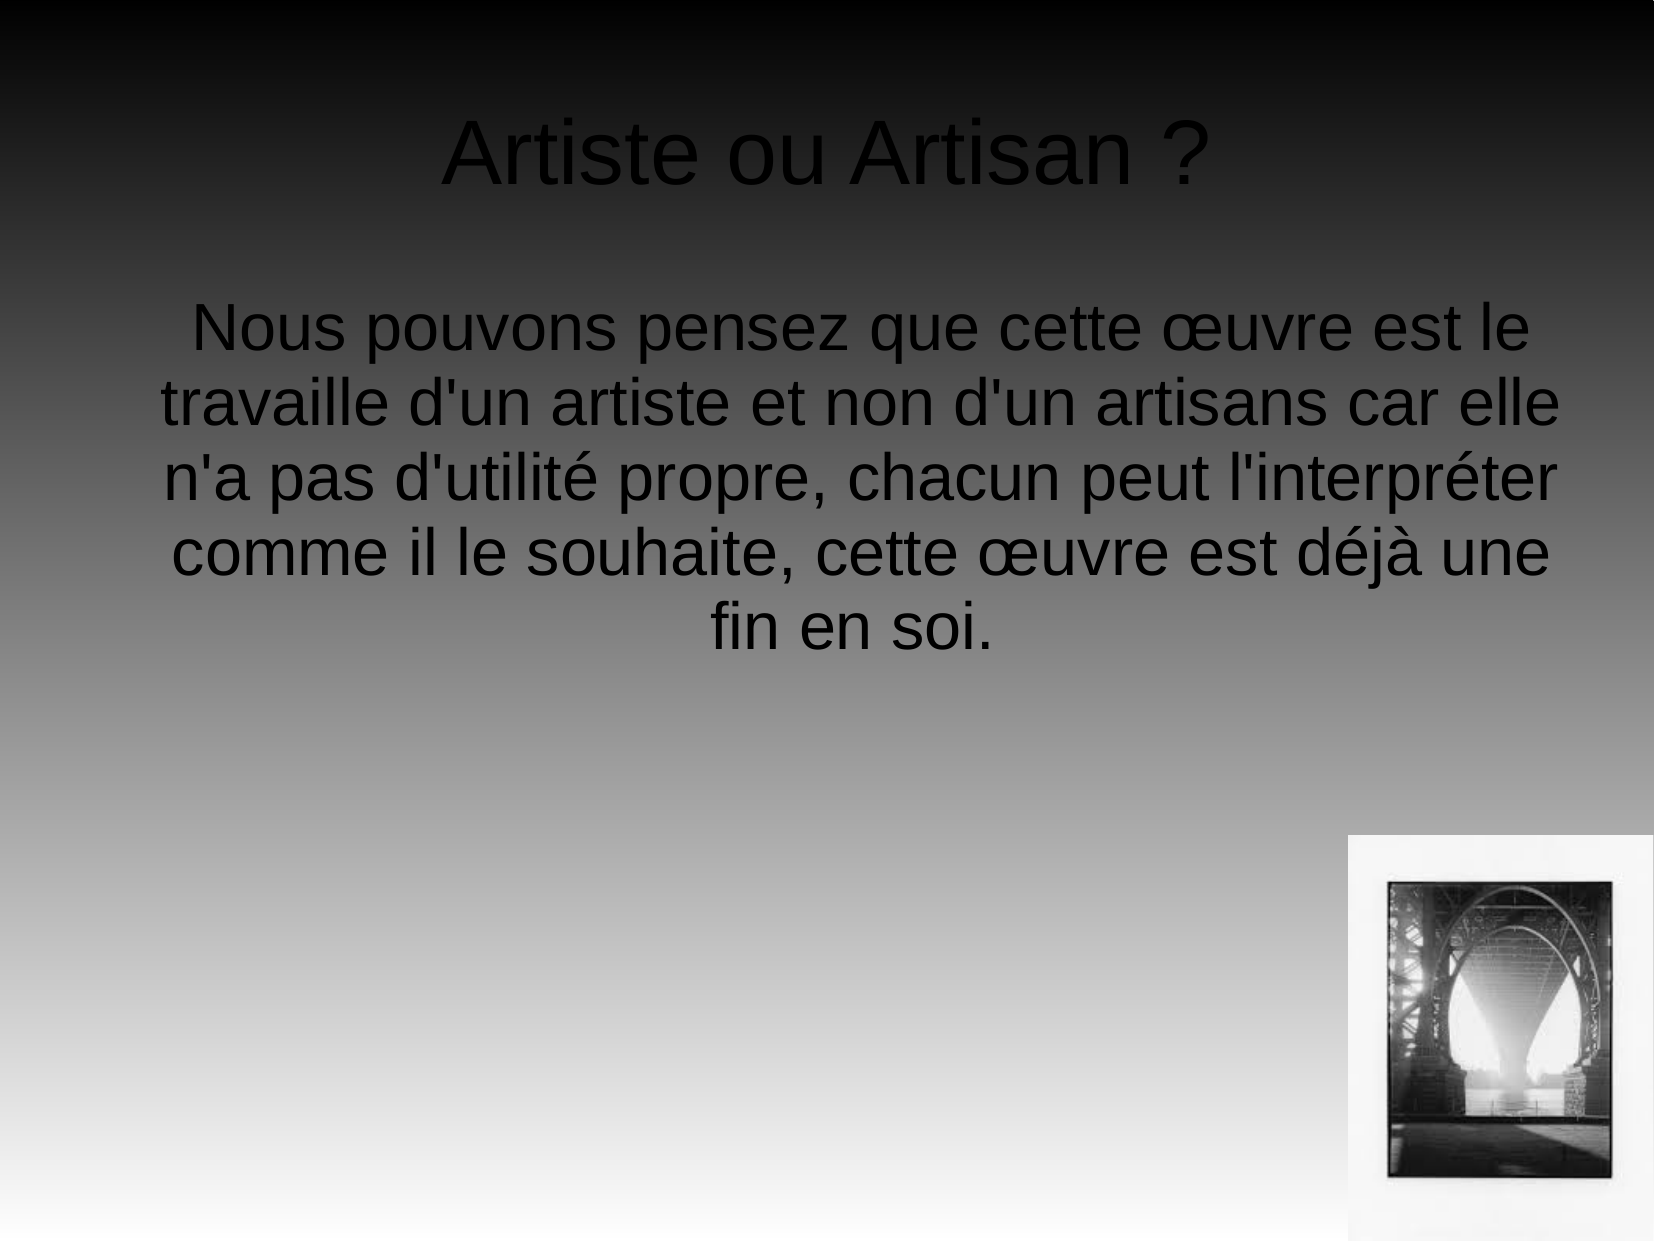

# Artiste ou Artisan ?
Nous pouvons pensez que cette œuvre est le travaille d'un artiste et non d'un artisans car elle n'a pas d'utilité propre, chacun peut l'interpréter comme il le souhaite, cette œuvre est déjà une fin en soi.